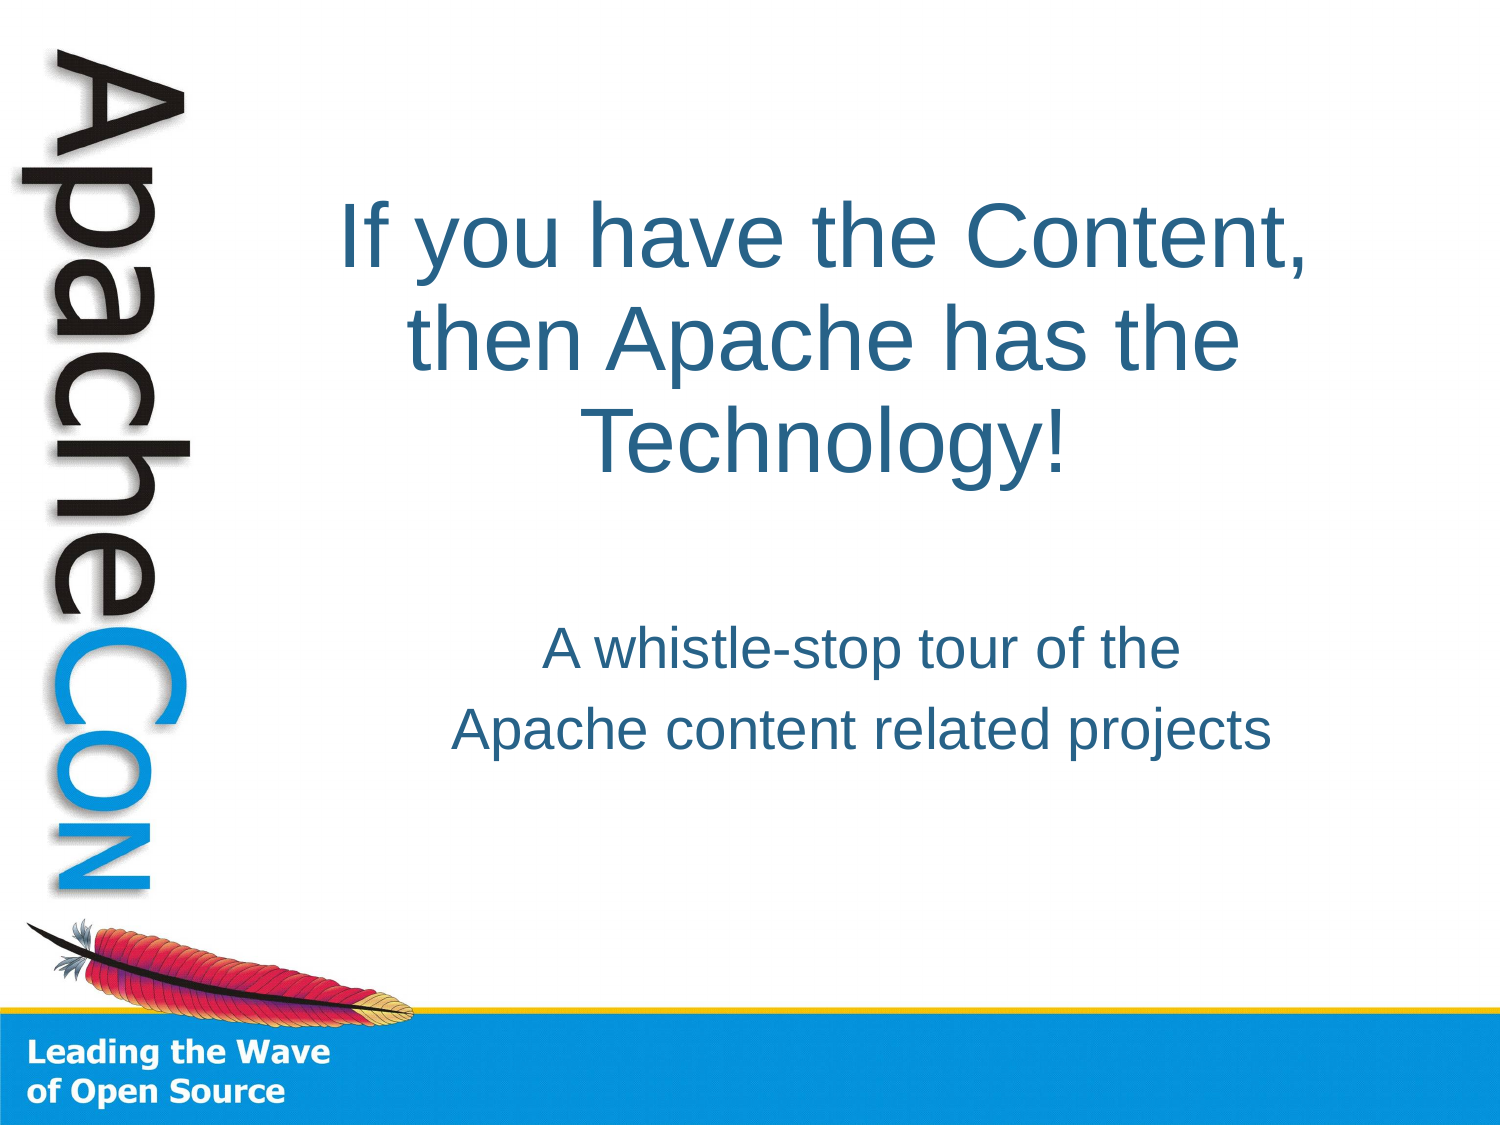

# If you have the Content, then Apache has the Technology!
A whistle-stop tour of the
Apache content related projects